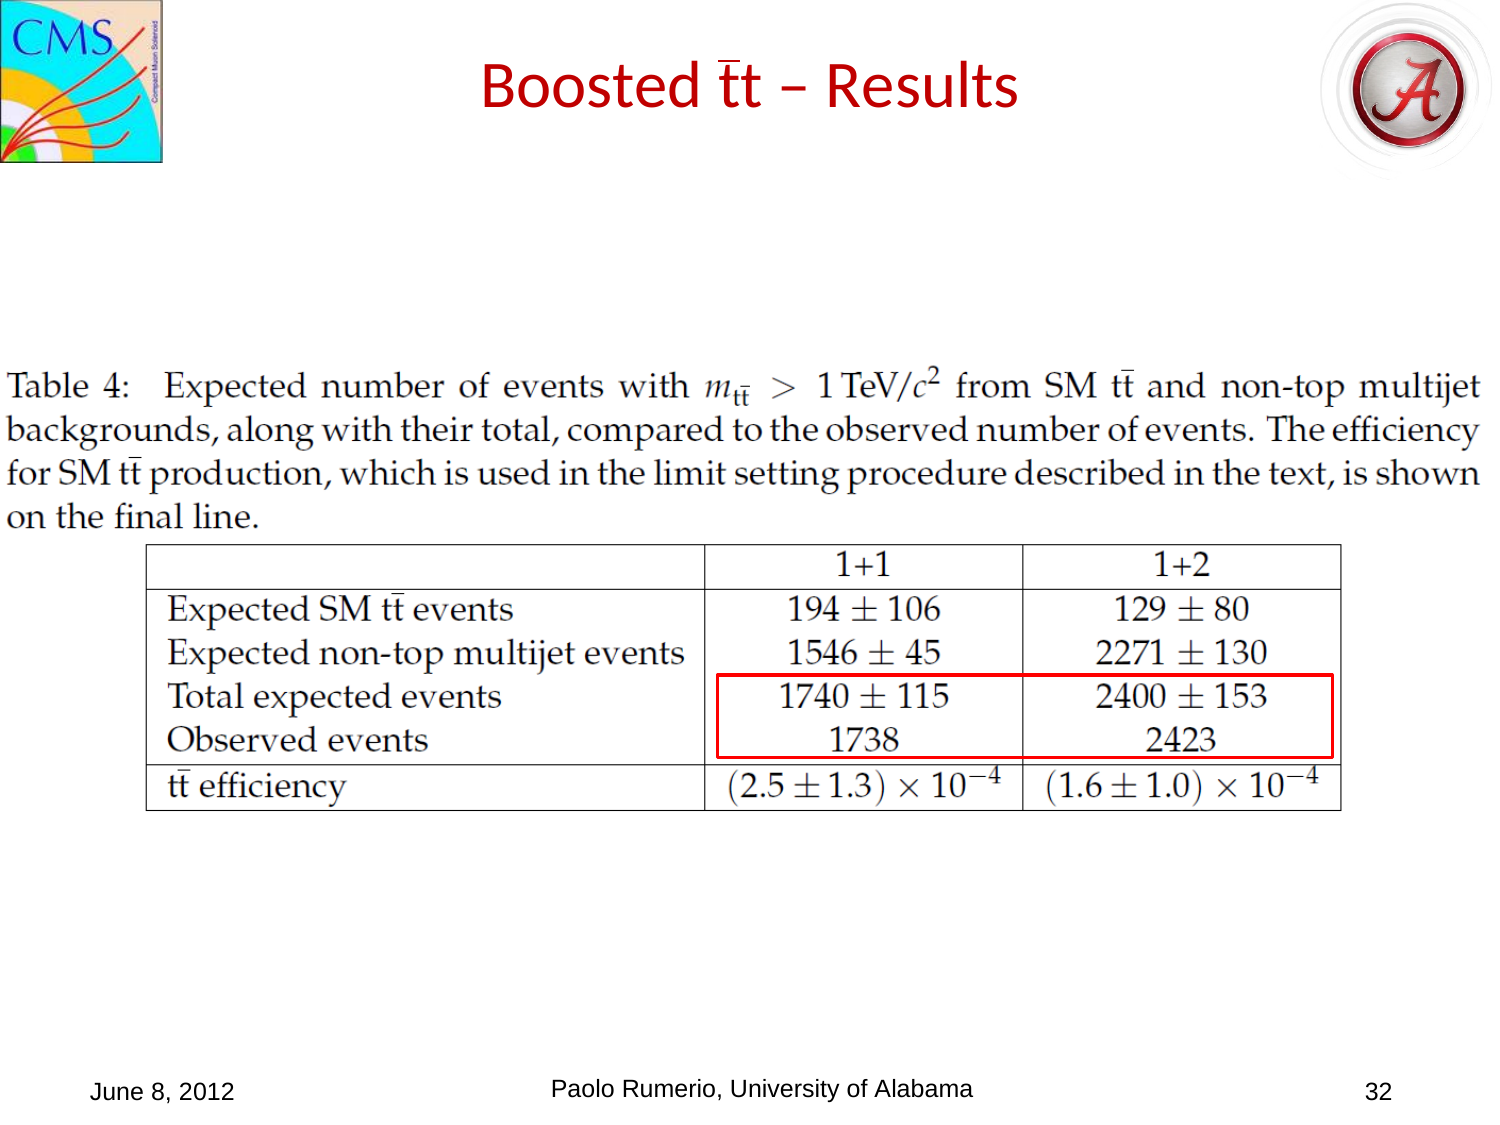

Boosted tt – Results
Paolo Rumerio, Univ. of Alabama
June 8, 2012
32